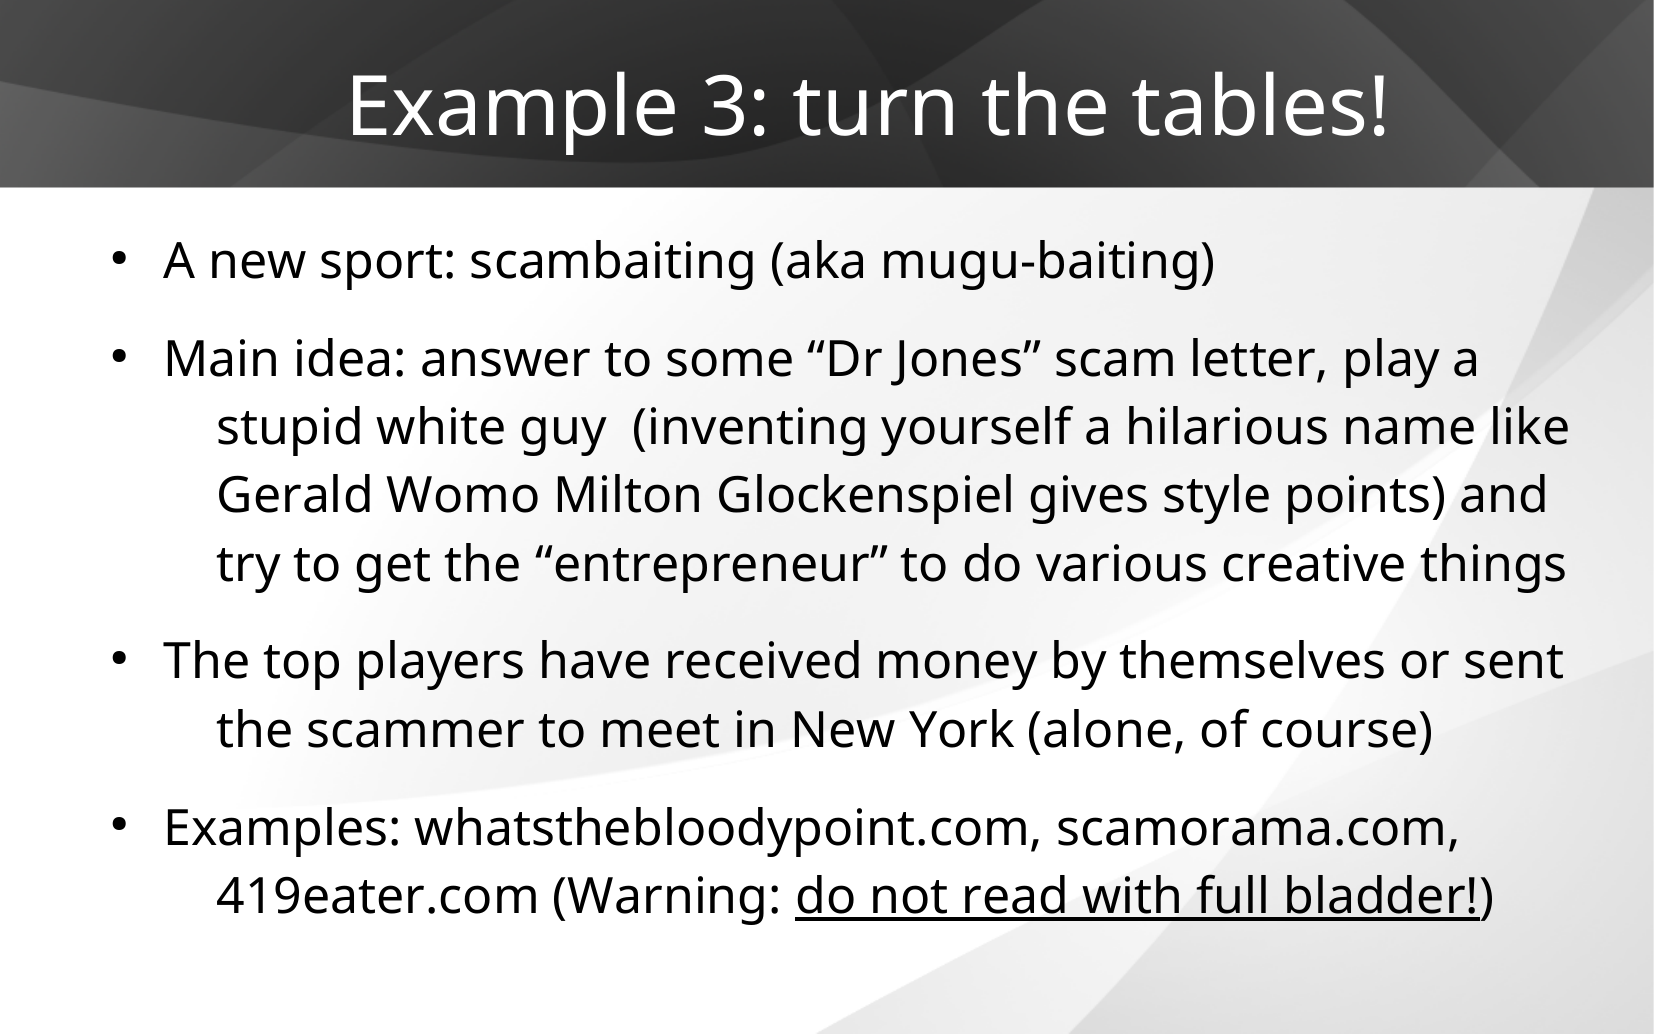

# Example 3: turn the tables!
A new sport: scambaiting (aka mugu-baiting)
Main idea: answer to some “Dr Jones” scam letter, play a stupid white guy (inventing yourself a hilarious name like Gerald Womo Milton Glockenspiel gives style points) and try to get the “entrepreneur” to do various creative things
The top players have received money by themselves or sent the scammer to meet in New York (alone, of course)
Examples: whatsthebloodypoint.com, scamorama.com, 419eater.com (Warning: do not read with full bladder!)